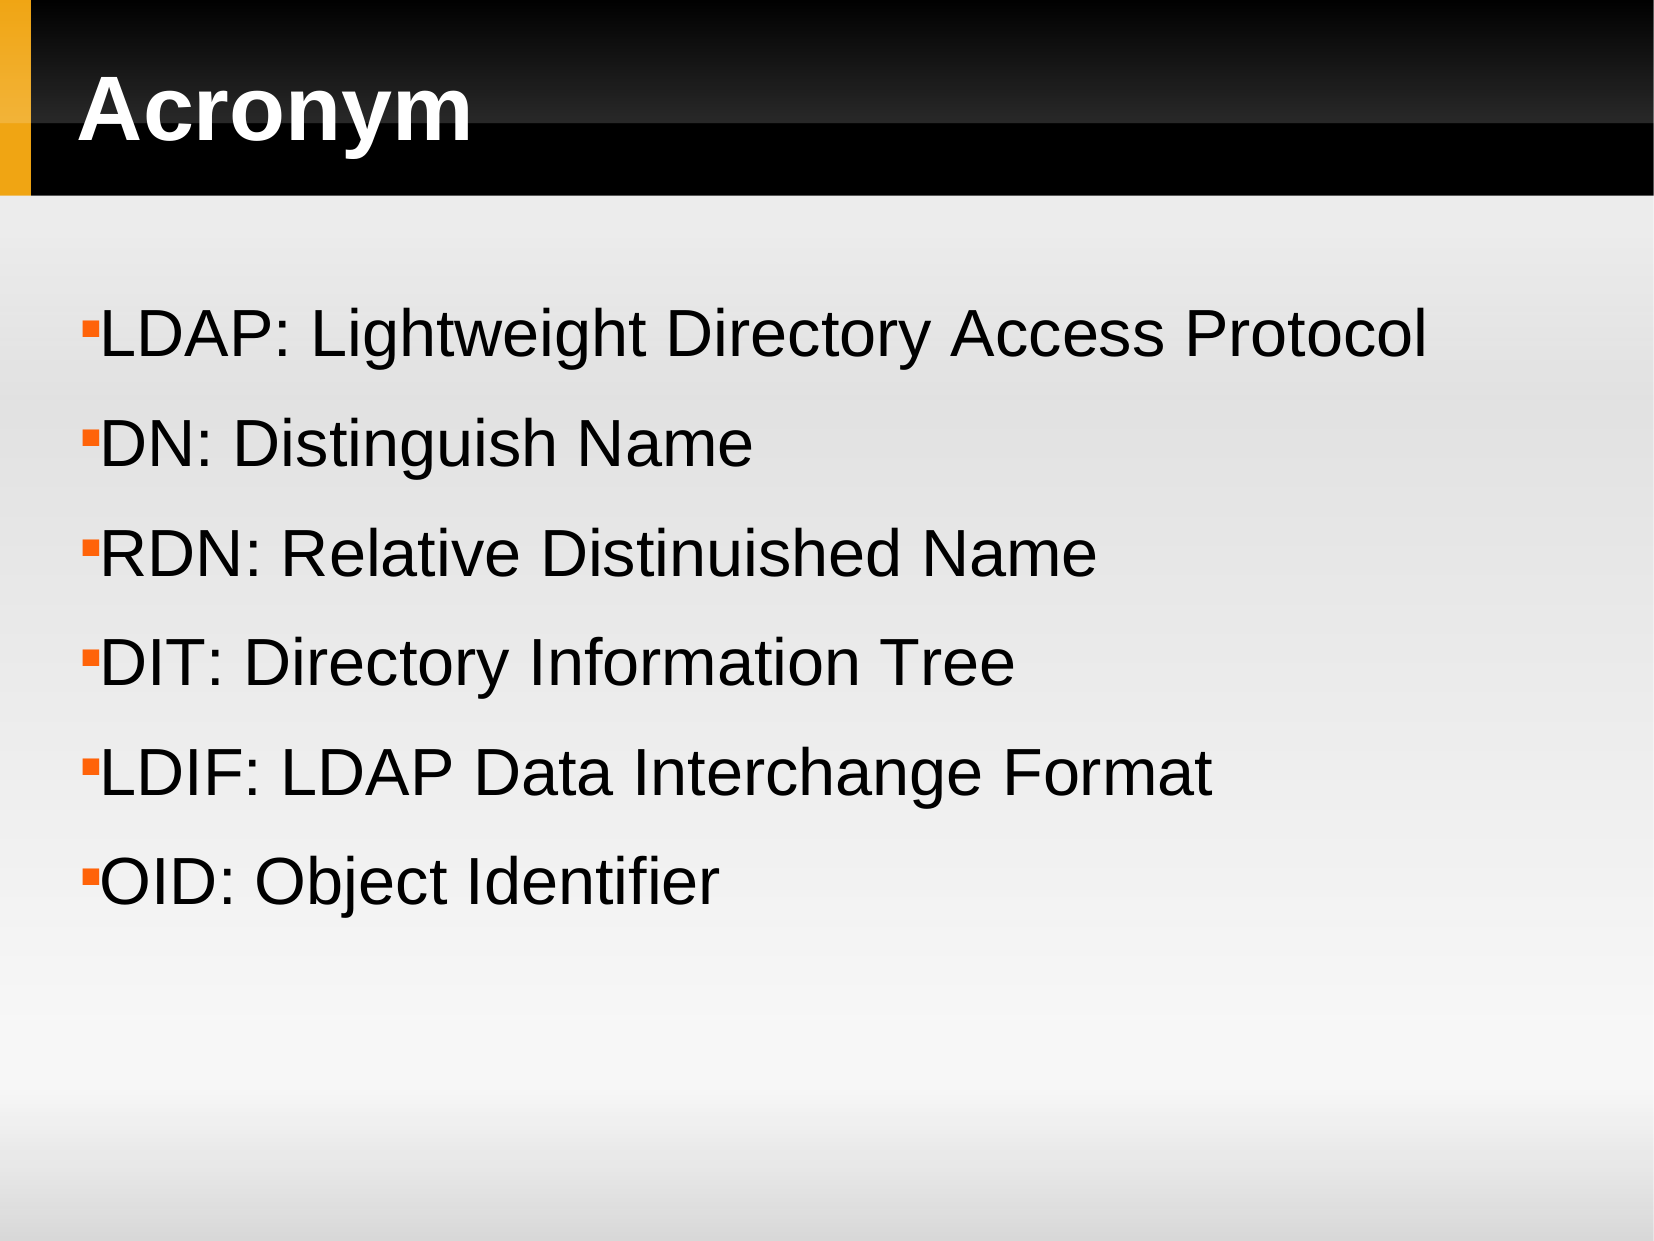

# Acronym
LDAP: Lightweight Directory Access Protocol
DN: Distinguish Name
RDN: Relative Distinuished Name
DIT: Directory Information Tree
LDIF: LDAP Data Interchange Format
OID: Object Identifier